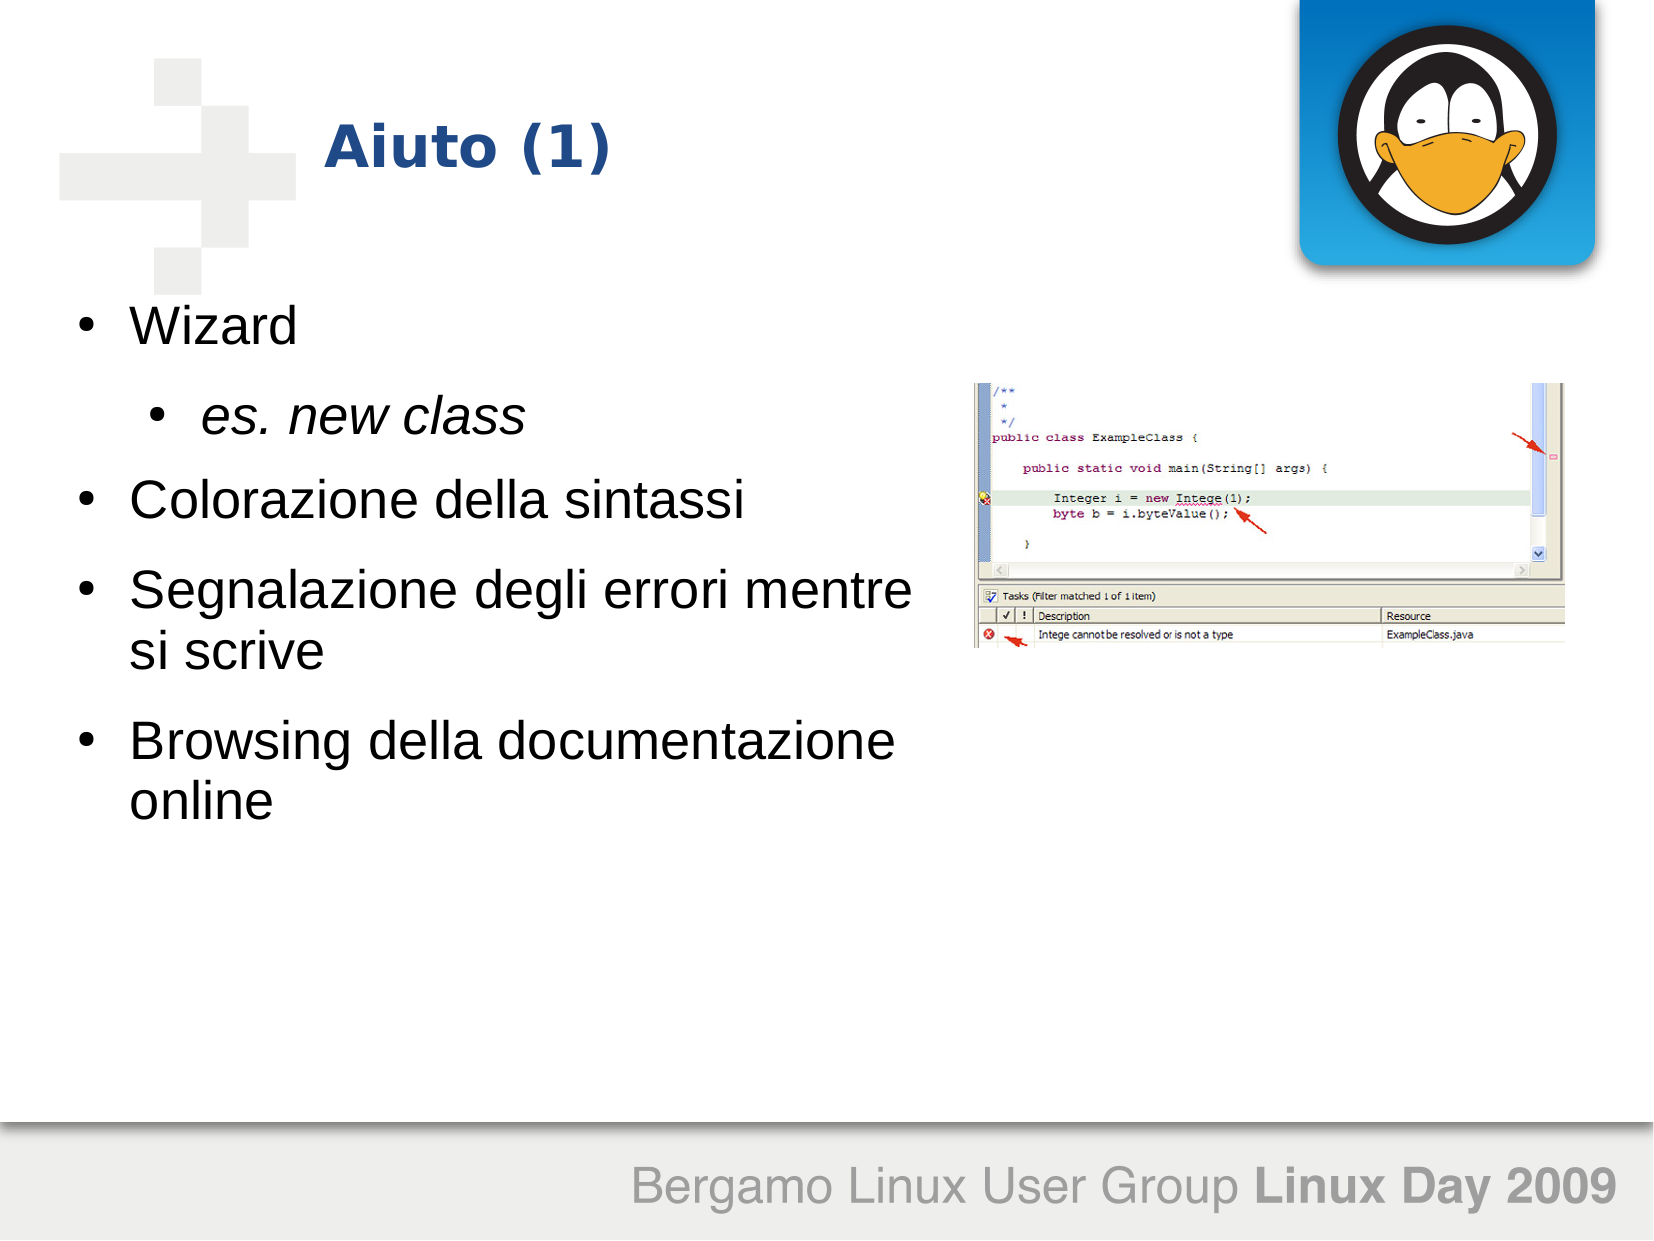

# Aiuto (1)
Wizard
es. new class
Colorazione della sintassi
Segnalazione degli errori mentre si scrive
Browsing della documentazione online